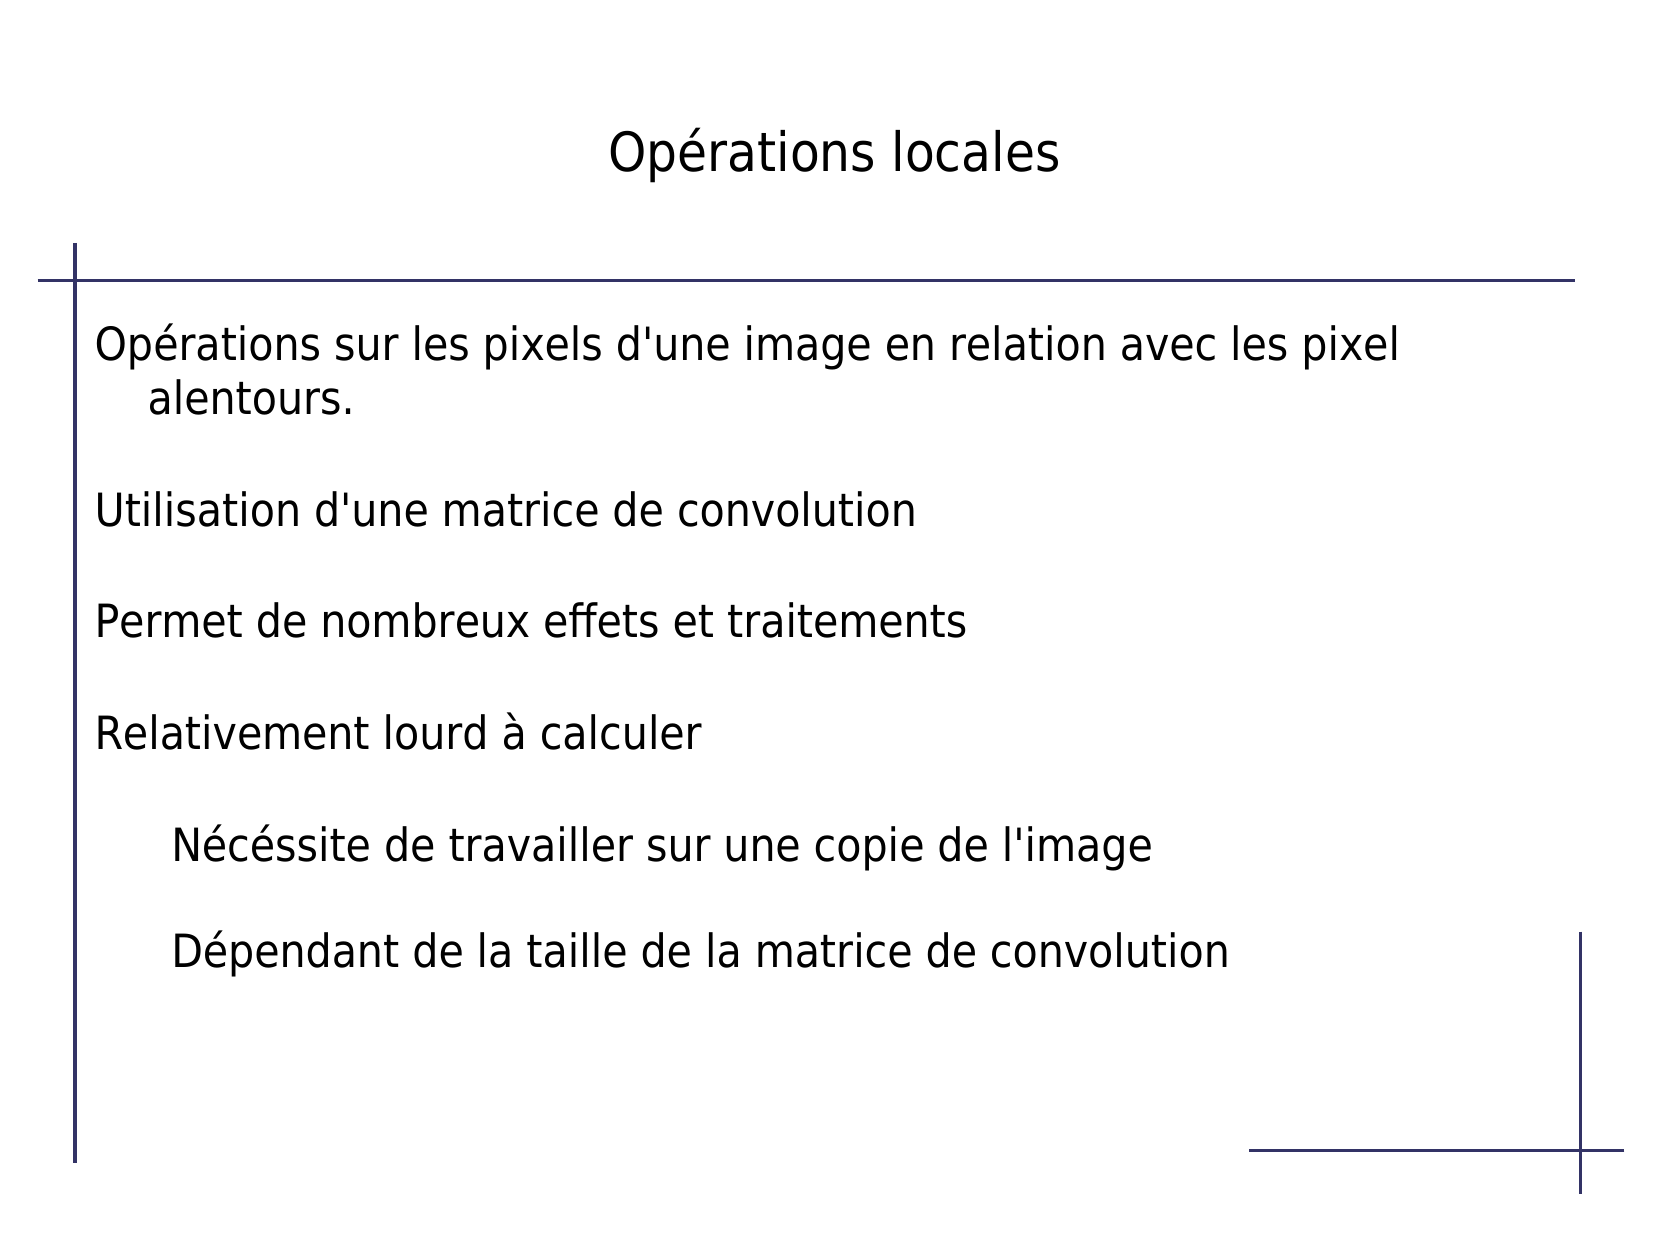

# Opérations locales
Opérations sur les pixels d'une image en relation avec les pixel alentours.
Utilisation d'une matrice de convolution
Permet de nombreux effets et traitements
Relativement lourd à calculer
Nécéssite de travailler sur une copie de l'image
Dépendant de la taille de la matrice de convolution